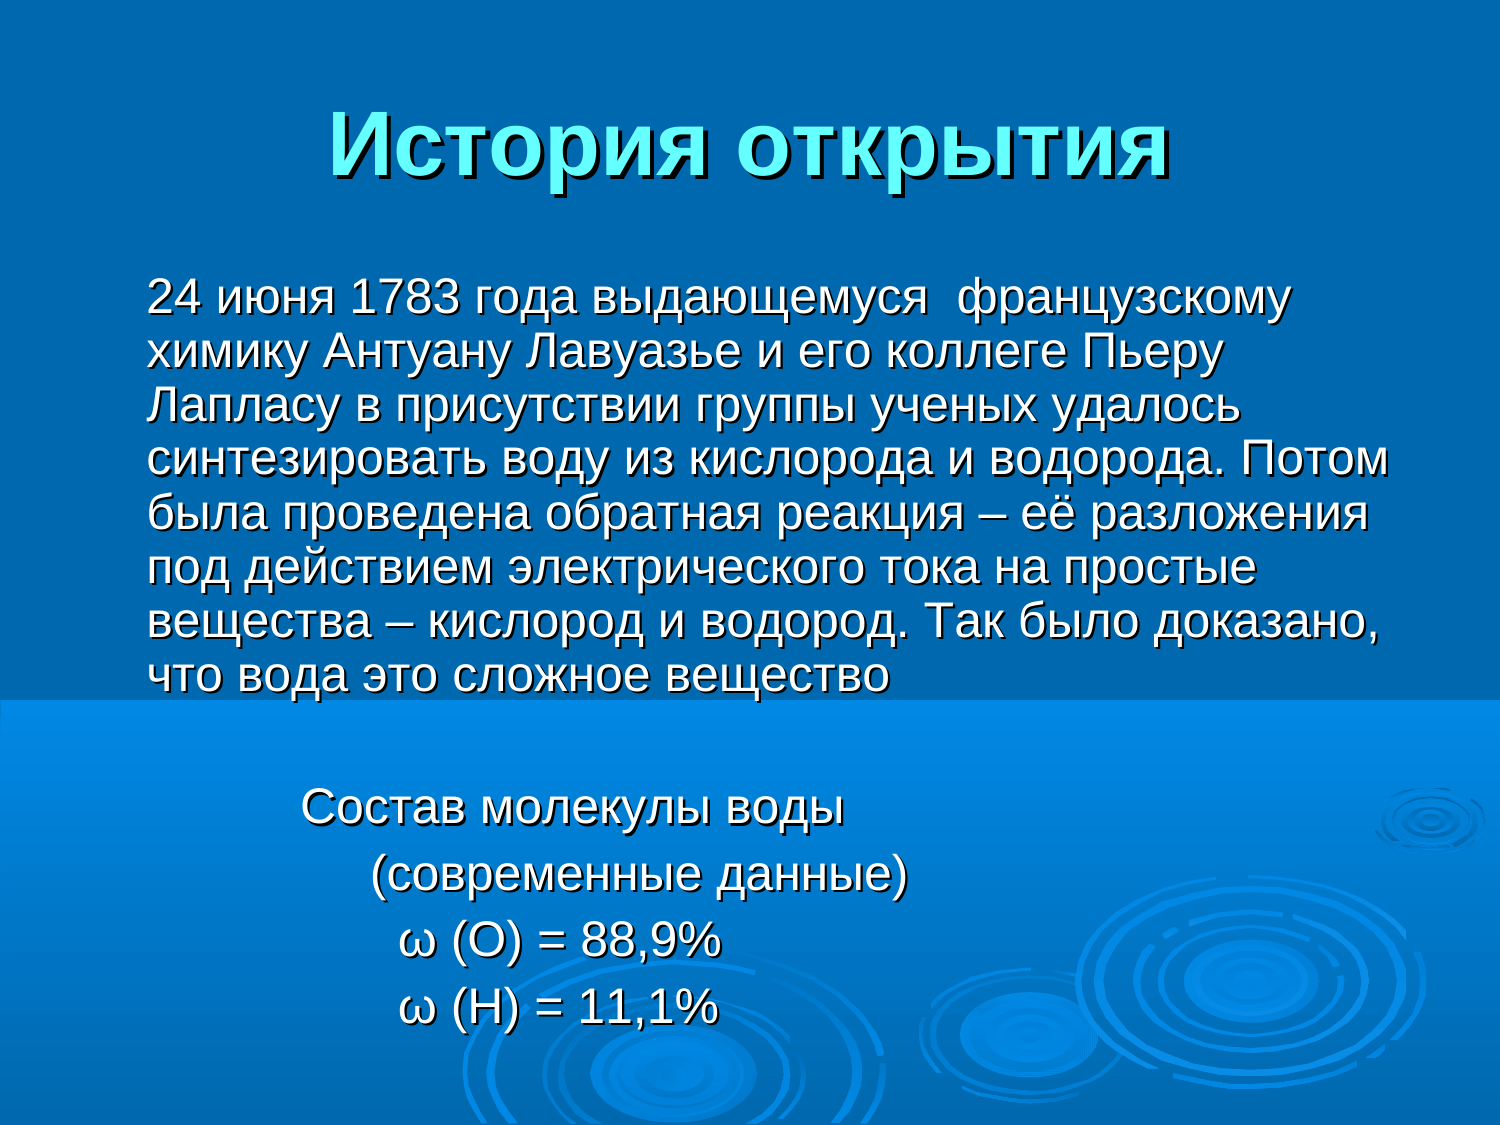

# История открытия
 24 июня 1783 года выдающемуся французскому химику Антуану Лавуазье и его коллеге Пьеру Лапласу в присутствии группы ученых удалось синтезировать воду из кислорода и водорода. Потом была проведена обратная реакция – её разложения под действием электрического тока на простые вещества – кислород и водород. Так было доказано, что вода это сложное вещество
 Состав молекулы воды
 (современные данные)
 ω (О) = 88,9%
 ω (Н) = 11,1%